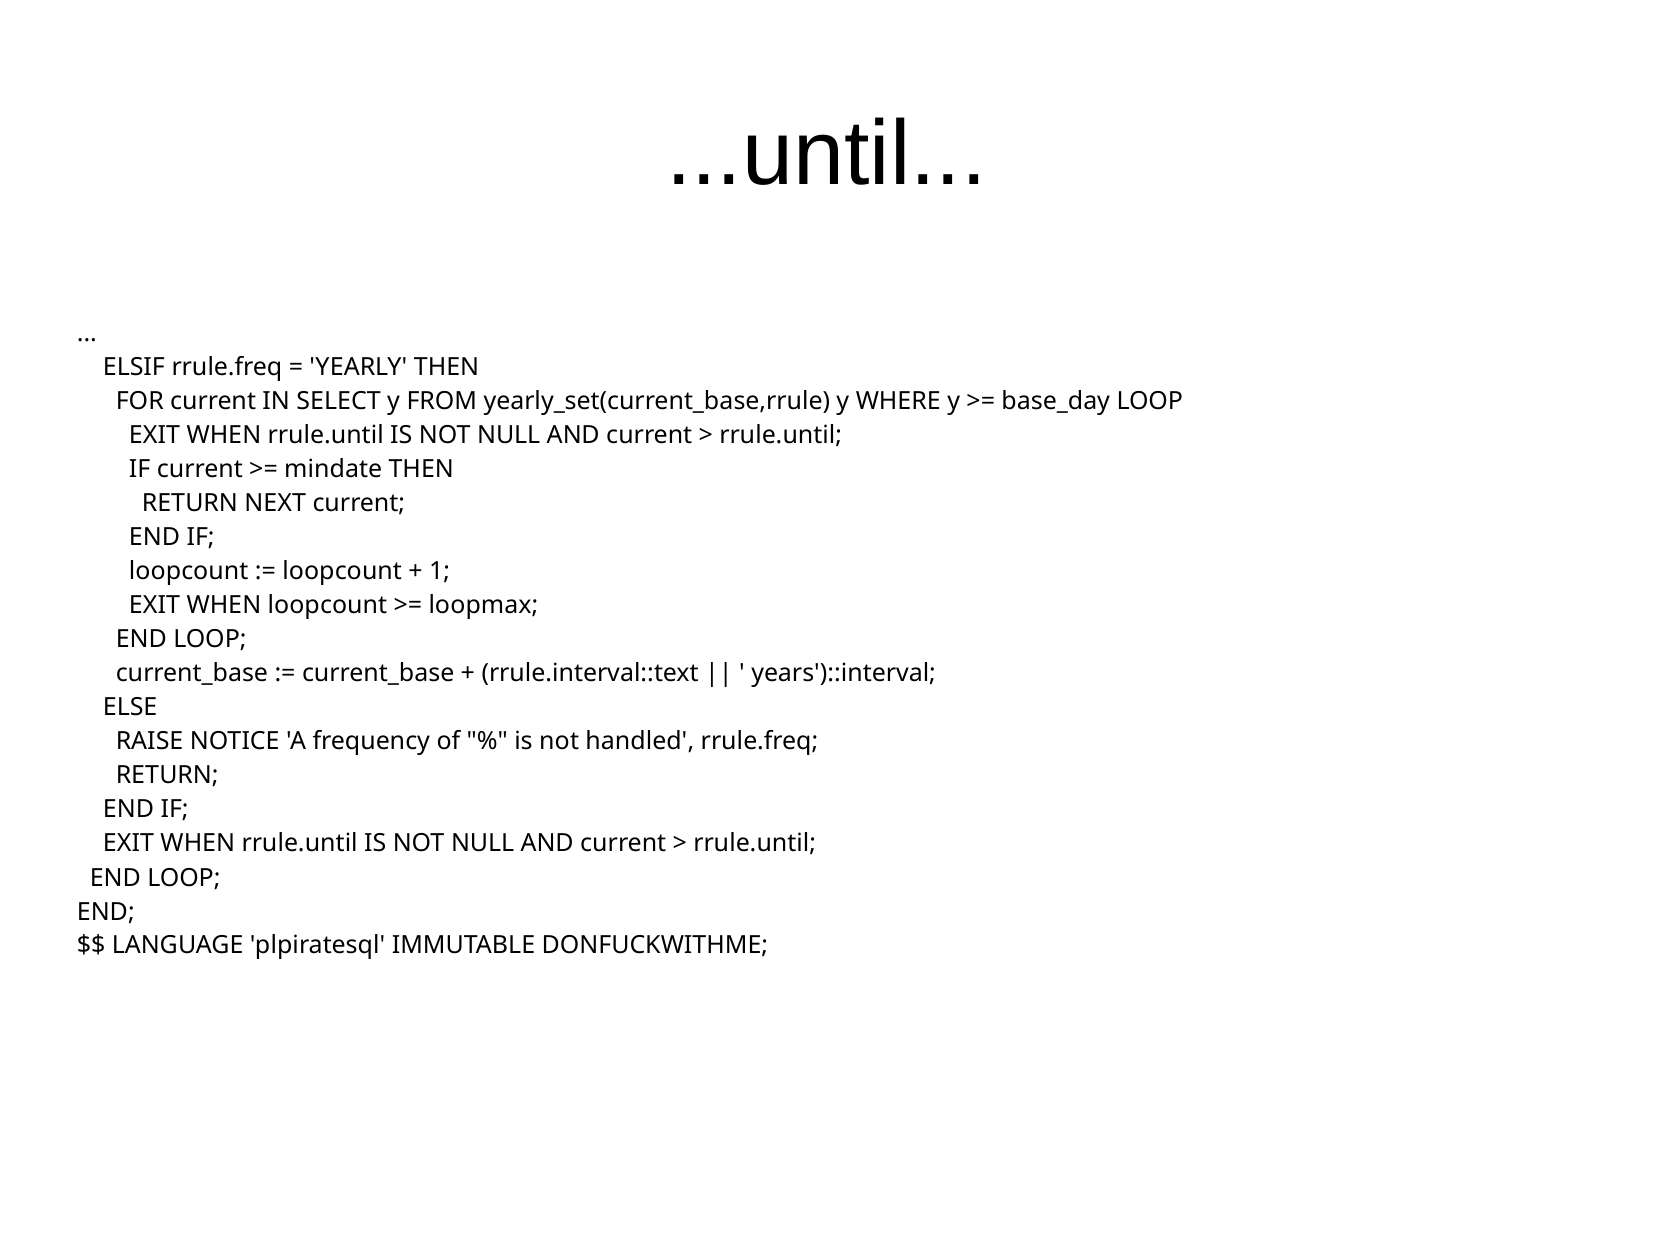

# ...until...
...
 ELSIF rrule.freq = 'YEARLY' THEN
 FOR current IN SELECT y FROM yearly_set(current_base,rrule) y WHERE y >= base_day LOOP
 EXIT WHEN rrule.until IS NOT NULL AND current > rrule.until;
 IF current >= mindate THEN
 RETURN NEXT current;
 END IF;
 loopcount := loopcount + 1;
 EXIT WHEN loopcount >= loopmax;
 END LOOP;
 current_base := current_base + (rrule.interval::text || ' years')::interval;
 ELSE
 RAISE NOTICE 'A frequency of "%" is not handled', rrule.freq;
 RETURN;
 END IF;
 EXIT WHEN rrule.until IS NOT NULL AND current > rrule.until;
 END LOOP;
END;
$$ LANGUAGE 'plpiratesql' IMMUTABLE DONFUCKWITHME;